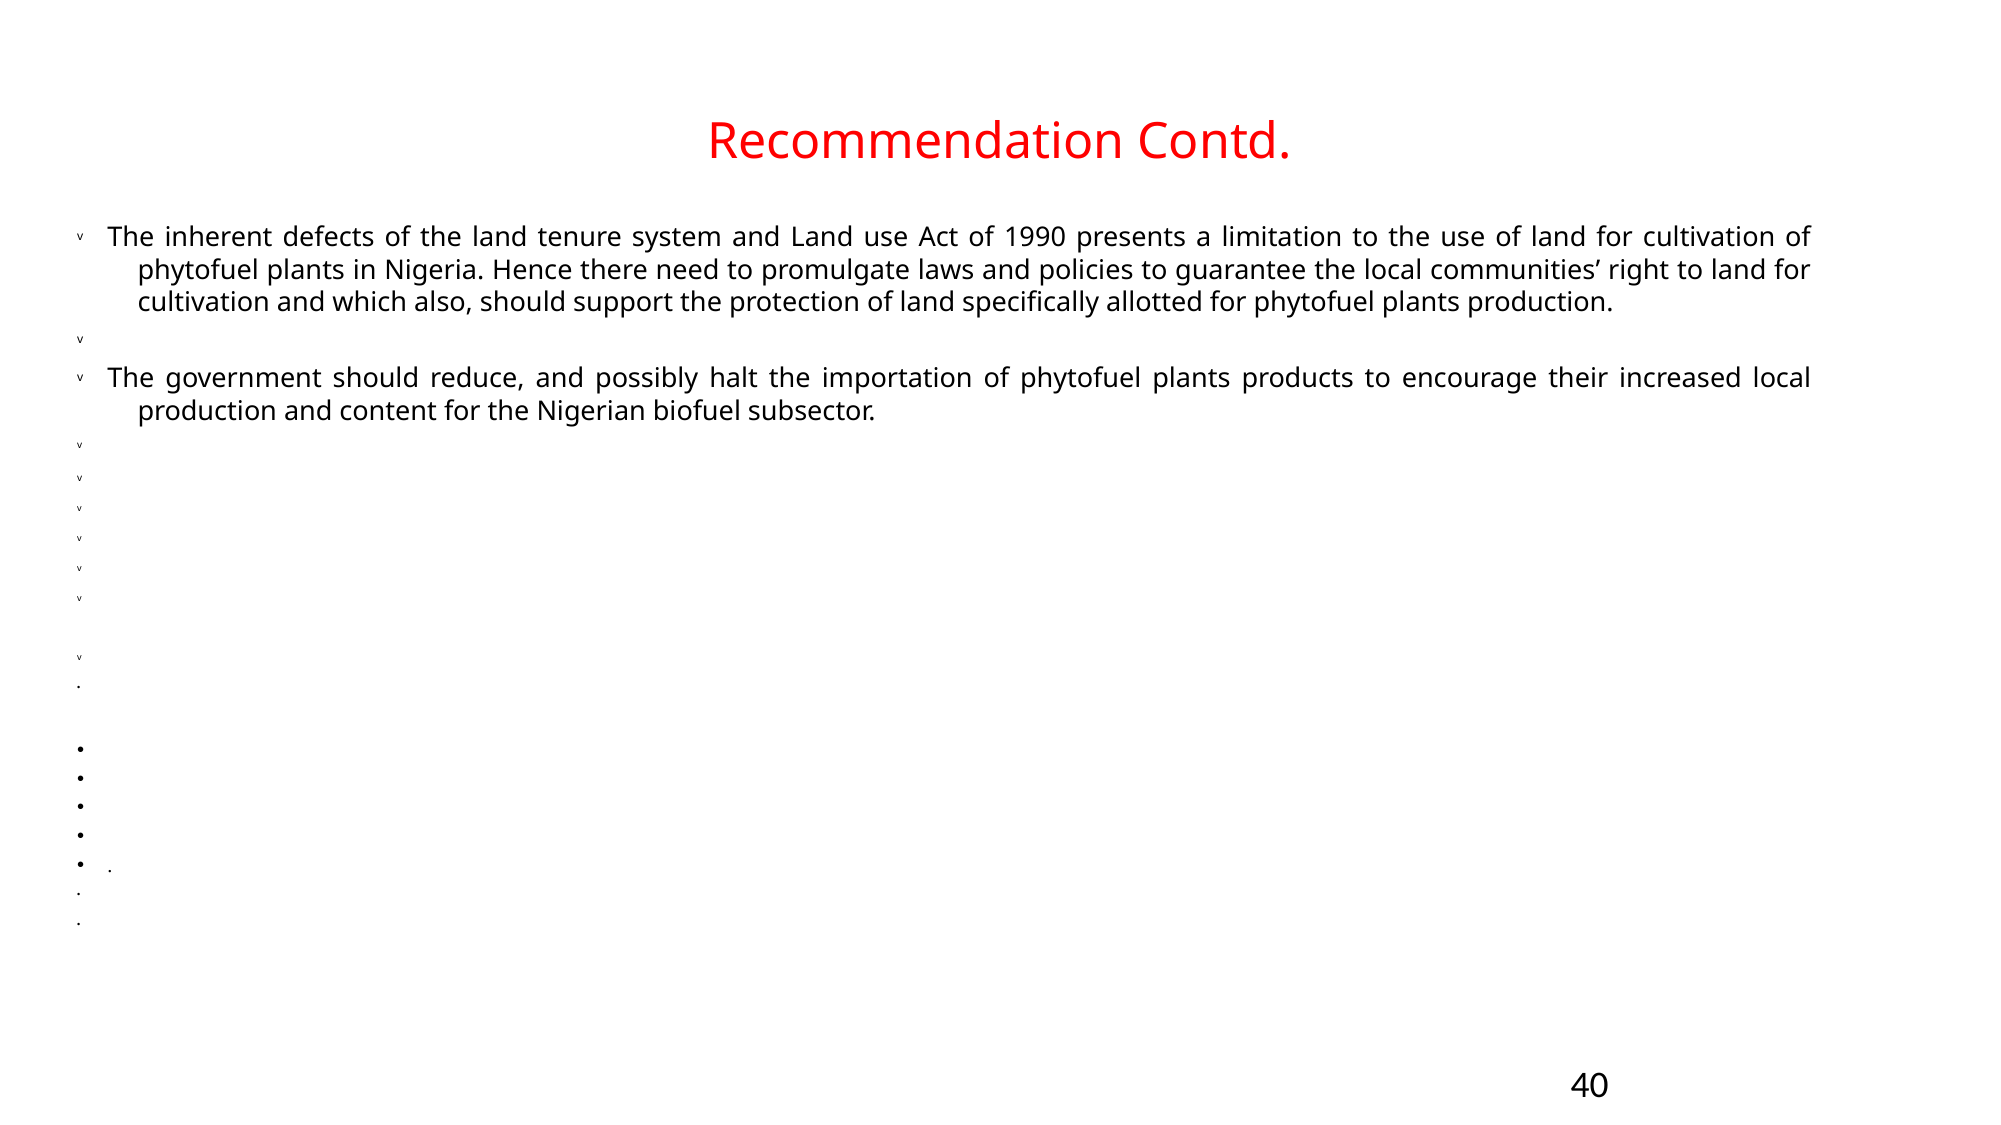

# Recommendation Contd.
The inherent defects of the land tenure system and Land use Act of 1990 presents a limitation to the use of land for cultivation of phytofuel plants in Nigeria. Hence there need to promulgate laws and policies to guarantee the local communities’ right to land for cultivation and which also, should support the protection of land specifically allotted for phytofuel plants production.
The government should reduce, and possibly halt the importation of phytofuel plants products to encourage their increased local production and content for the Nigerian biofuel subsector.
.